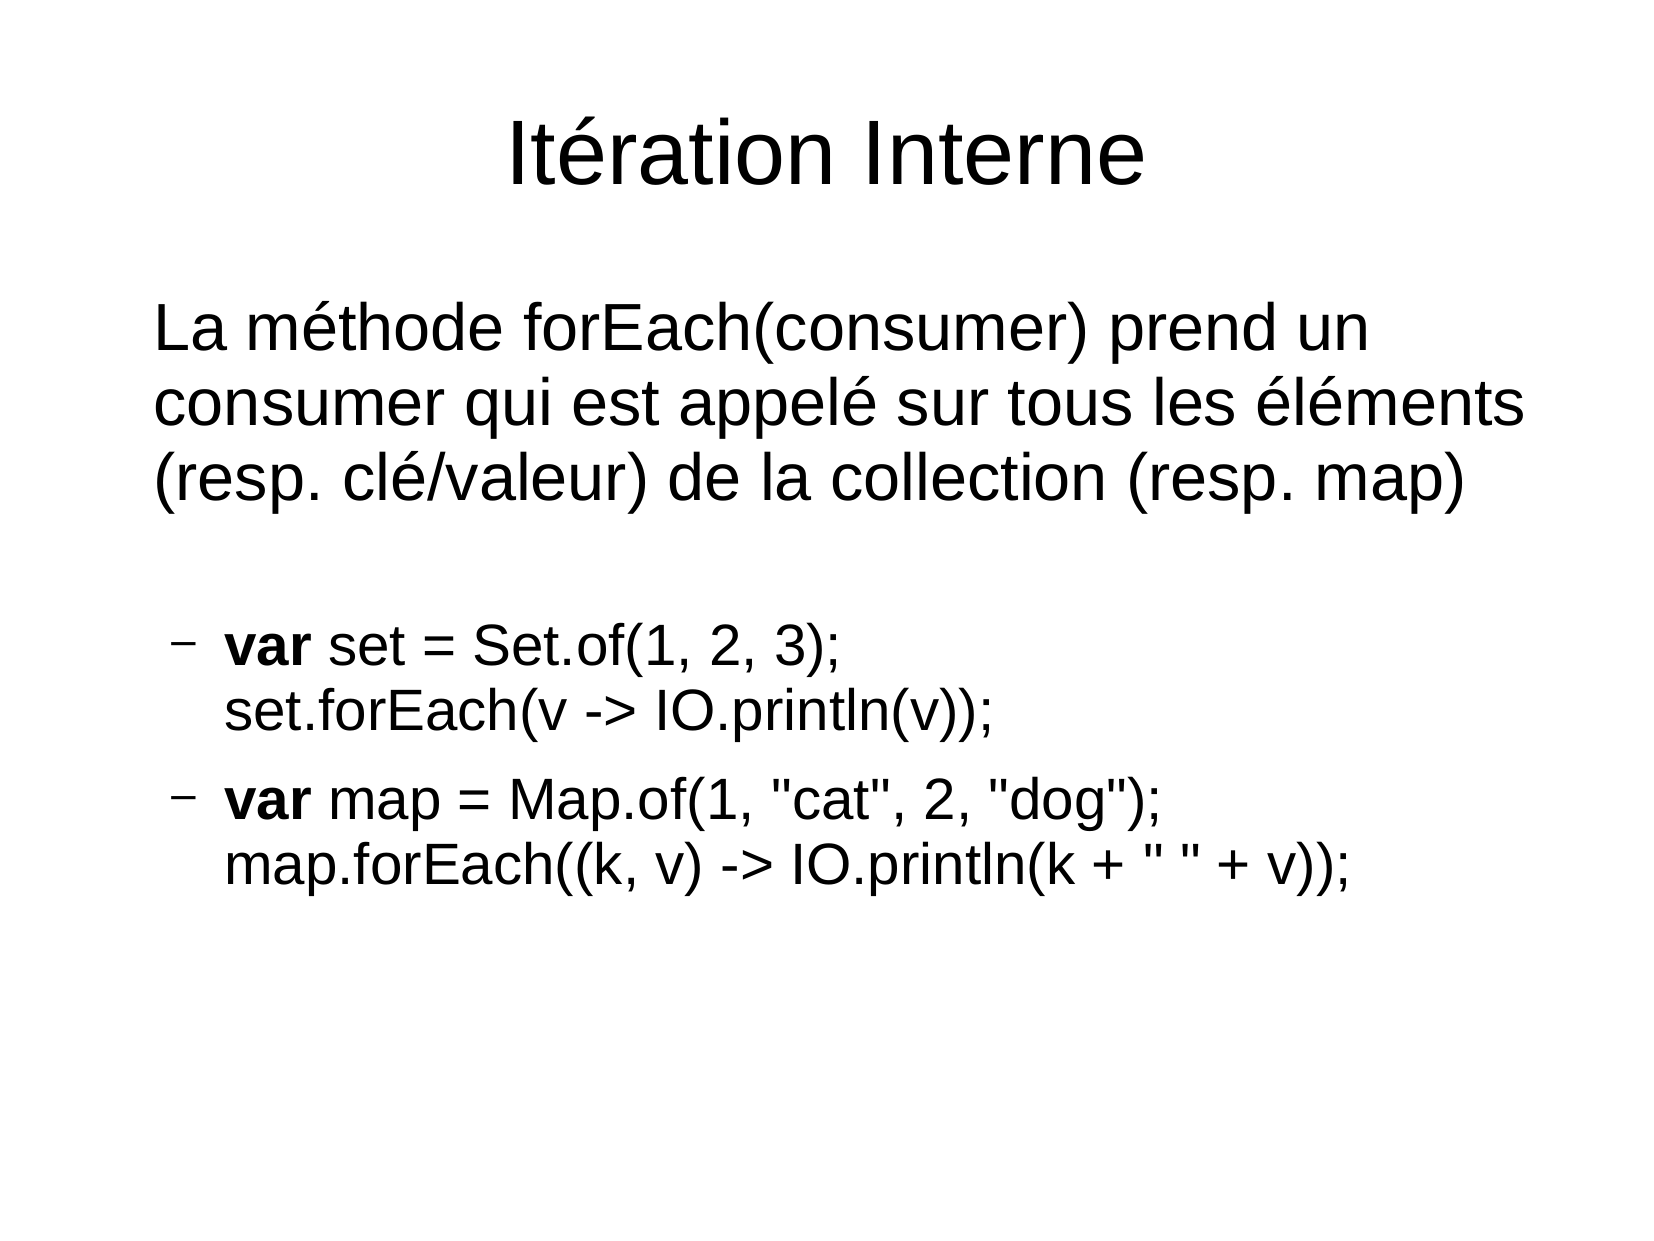

# Itération Interne
La méthode forEach(consumer) prend un consumer qui est appelé sur tous les éléments (resp. clé/valeur) de la collection (resp. map)
var set = Set.of(1, 2, 3);
set.forEach(v -> IO.println(v));
var map = Map.of(1, "cat", 2, "dog");
map.forEach((k, v) -> IO.println(k + " " + v));